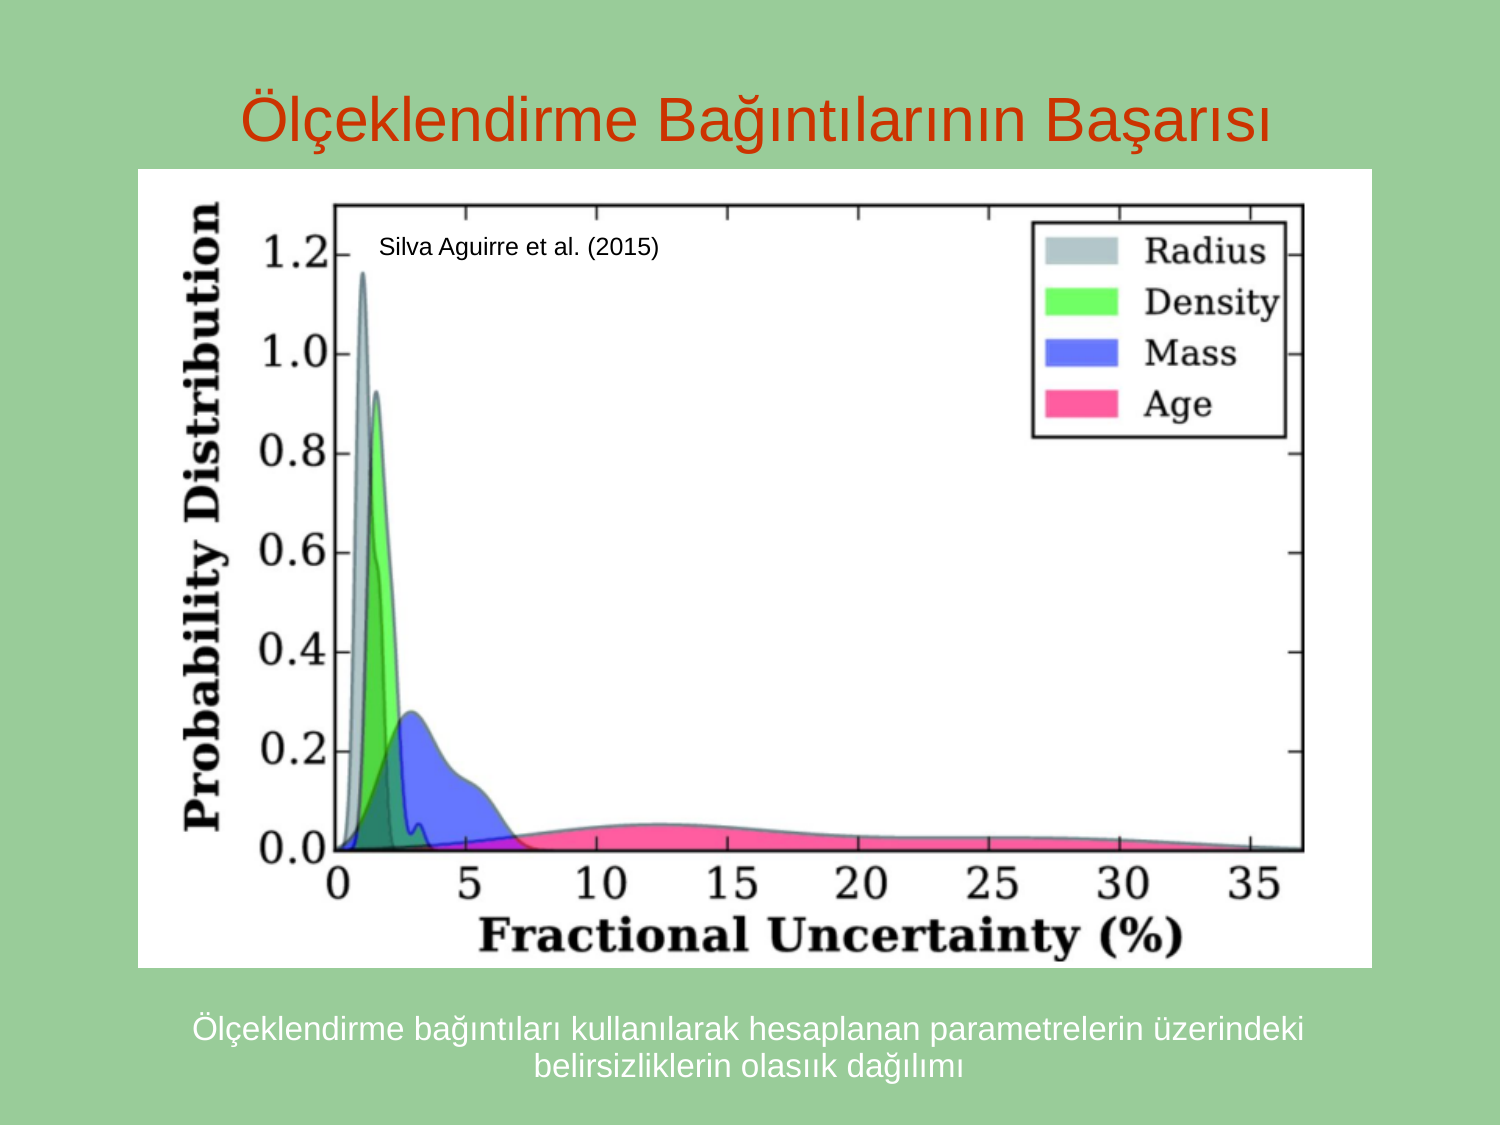

# Ölçeklendirme Bağıntılarının Başarısı
Silva Aguirre et al. (2015)
Ölçeklendirme bağıntıları kullanılarak hesaplanan parametrelerin üzerindeki belirsizliklerin olasıık dağılımı